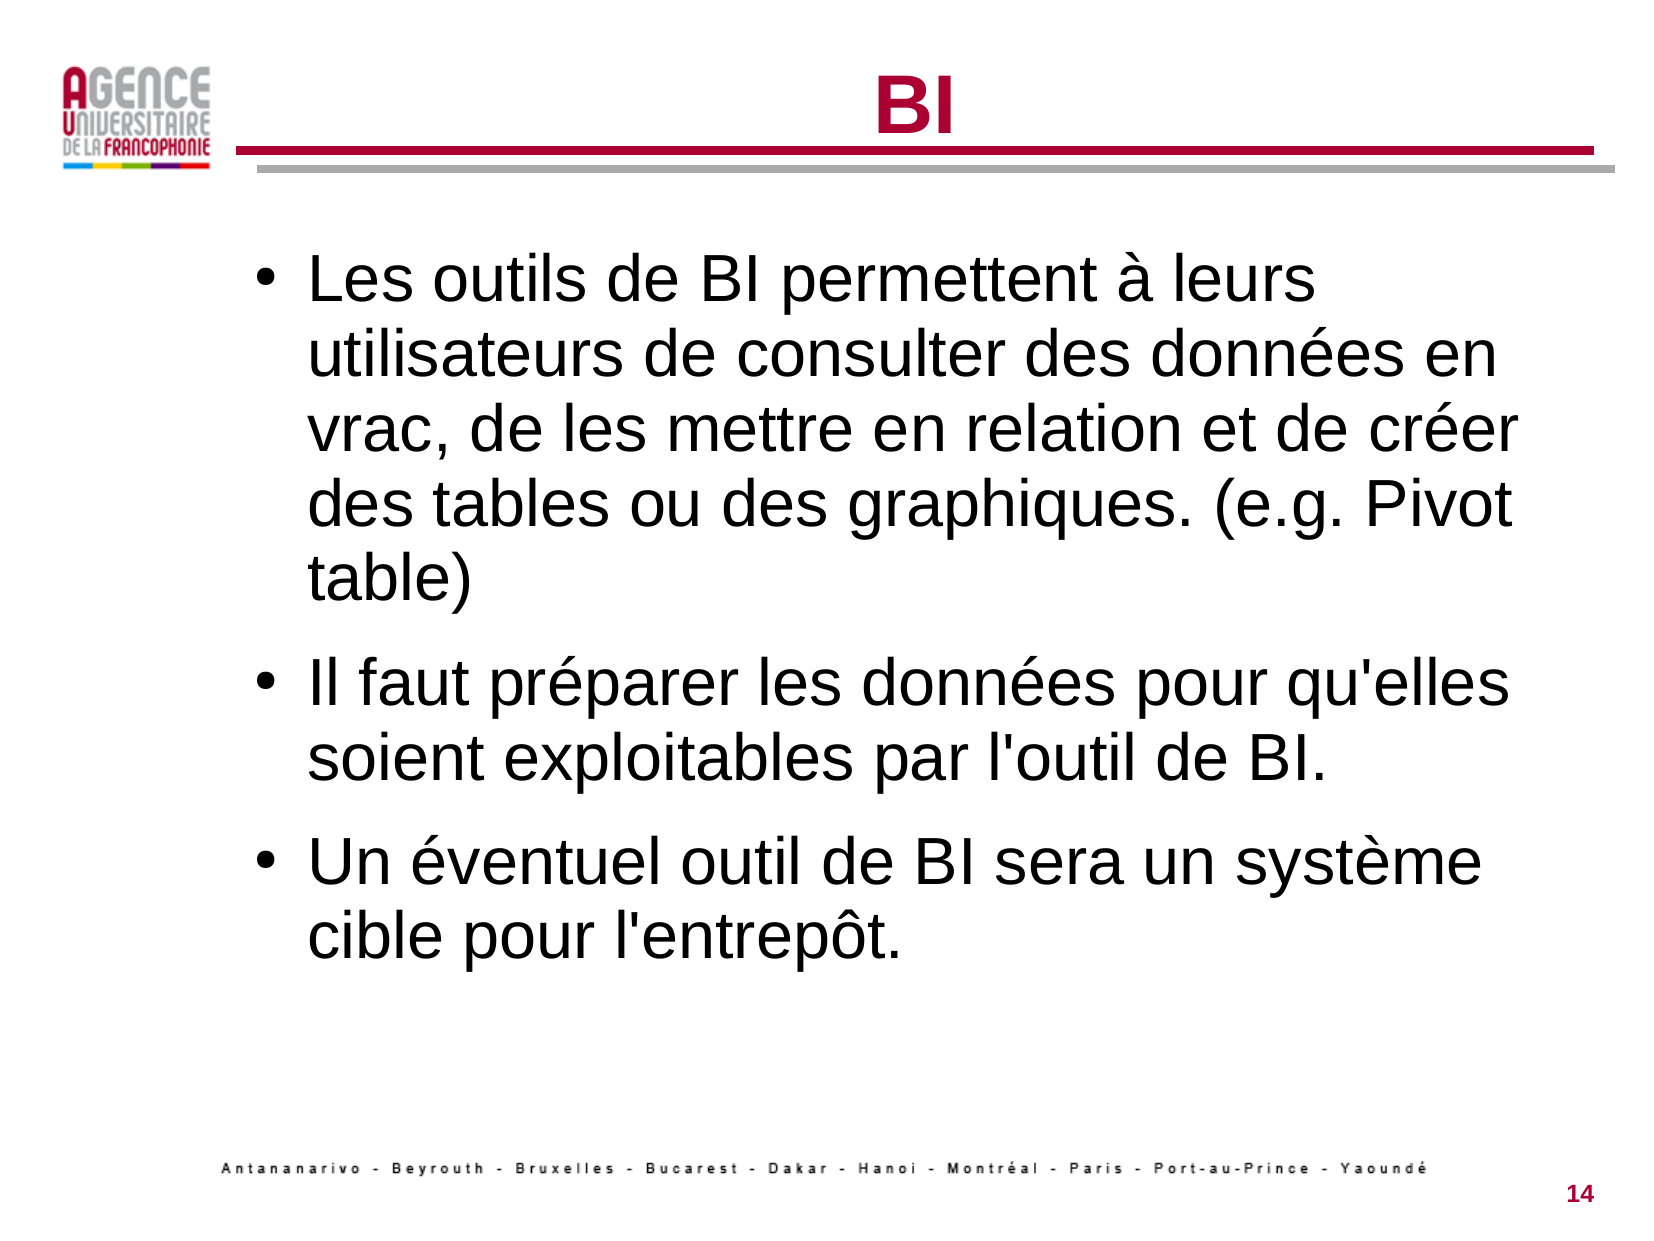

# BI
Les outils de BI permettent à leurs utilisateurs de consulter des données en vrac, de les mettre en relation et de créer des tables ou des graphiques. (e.g. Pivot table)
Il faut préparer les données pour qu'elles soient exploitables par l'outil de BI.
Un éventuel outil de BI sera un système cible pour l'entrepôt.
14